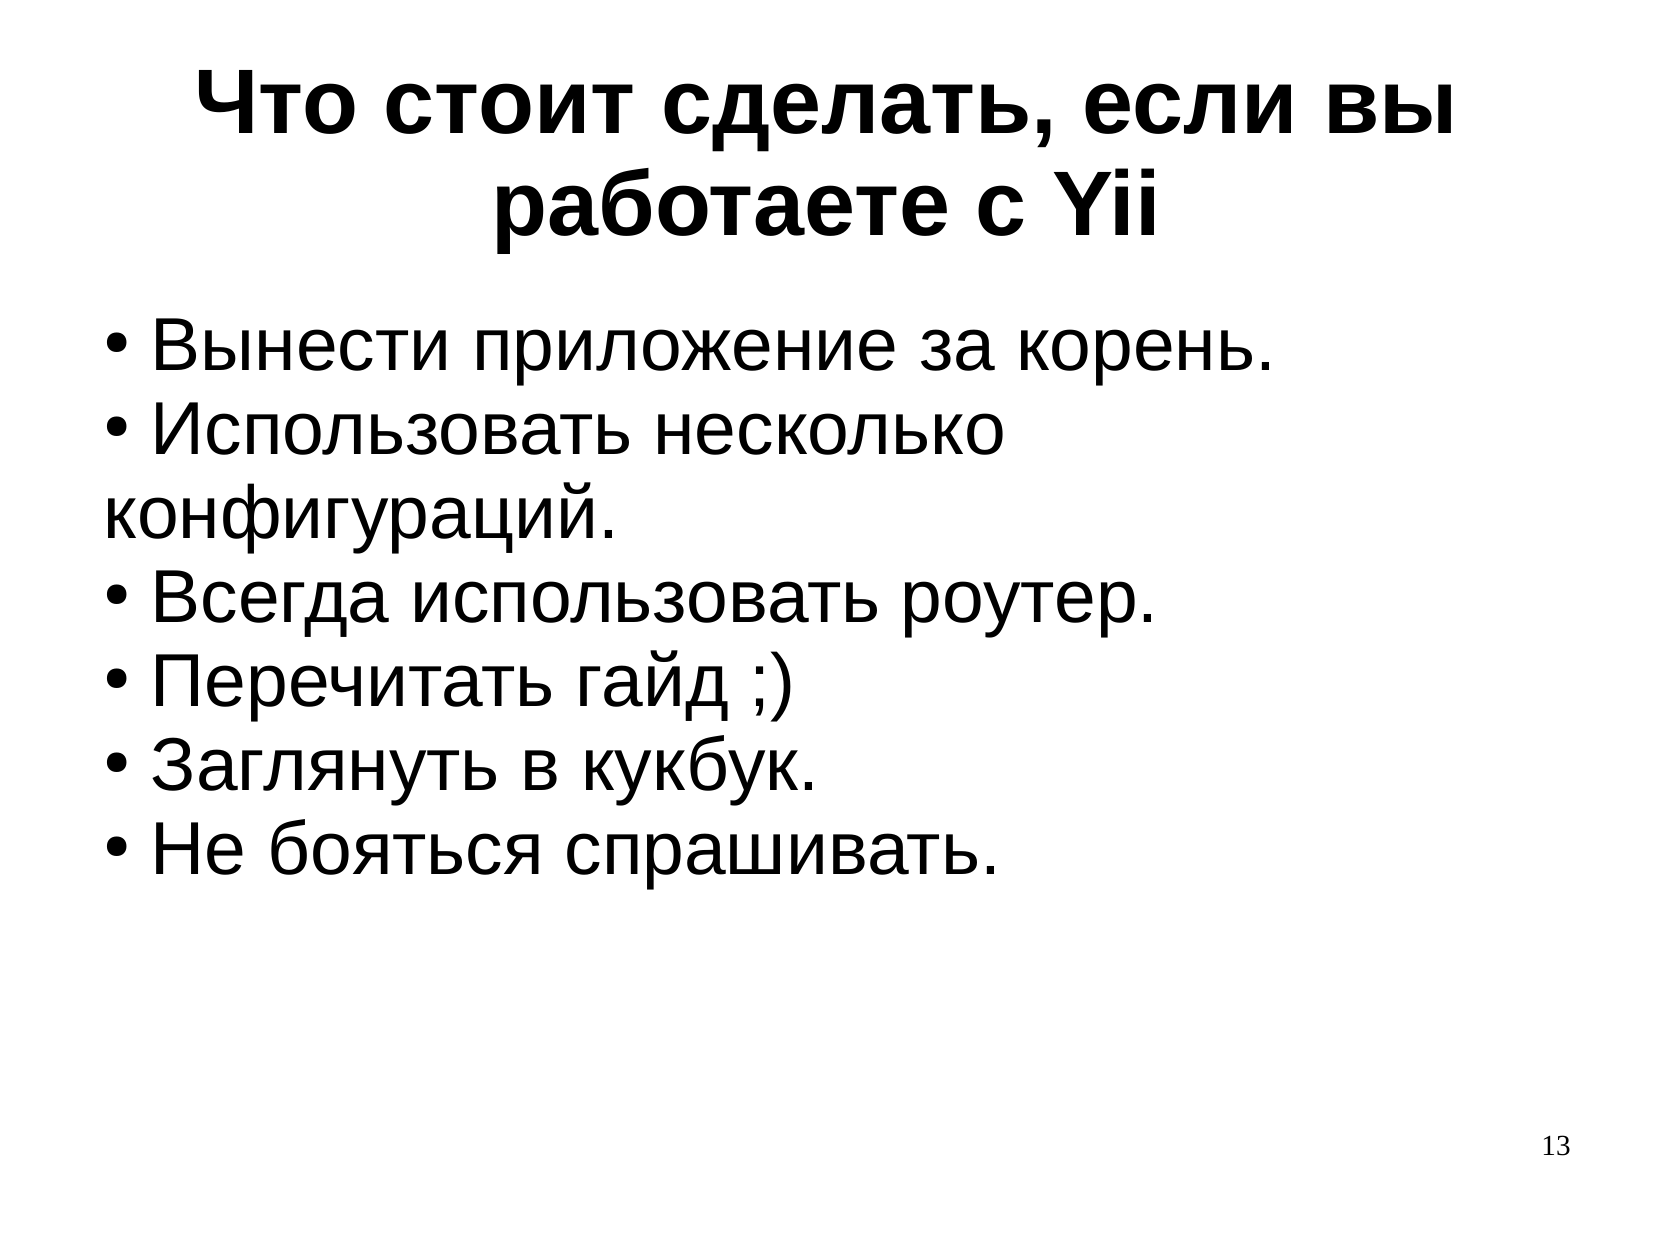

# Что стоит сделать, если вы работаете с Yii
 Вынести приложение за корень.
 Использовать несколько конфигураций.
 Всегда использовать роутер.
 Перечитать гайд ;)
 Заглянуть в кукбук.
 Не бояться спрашивать.
13